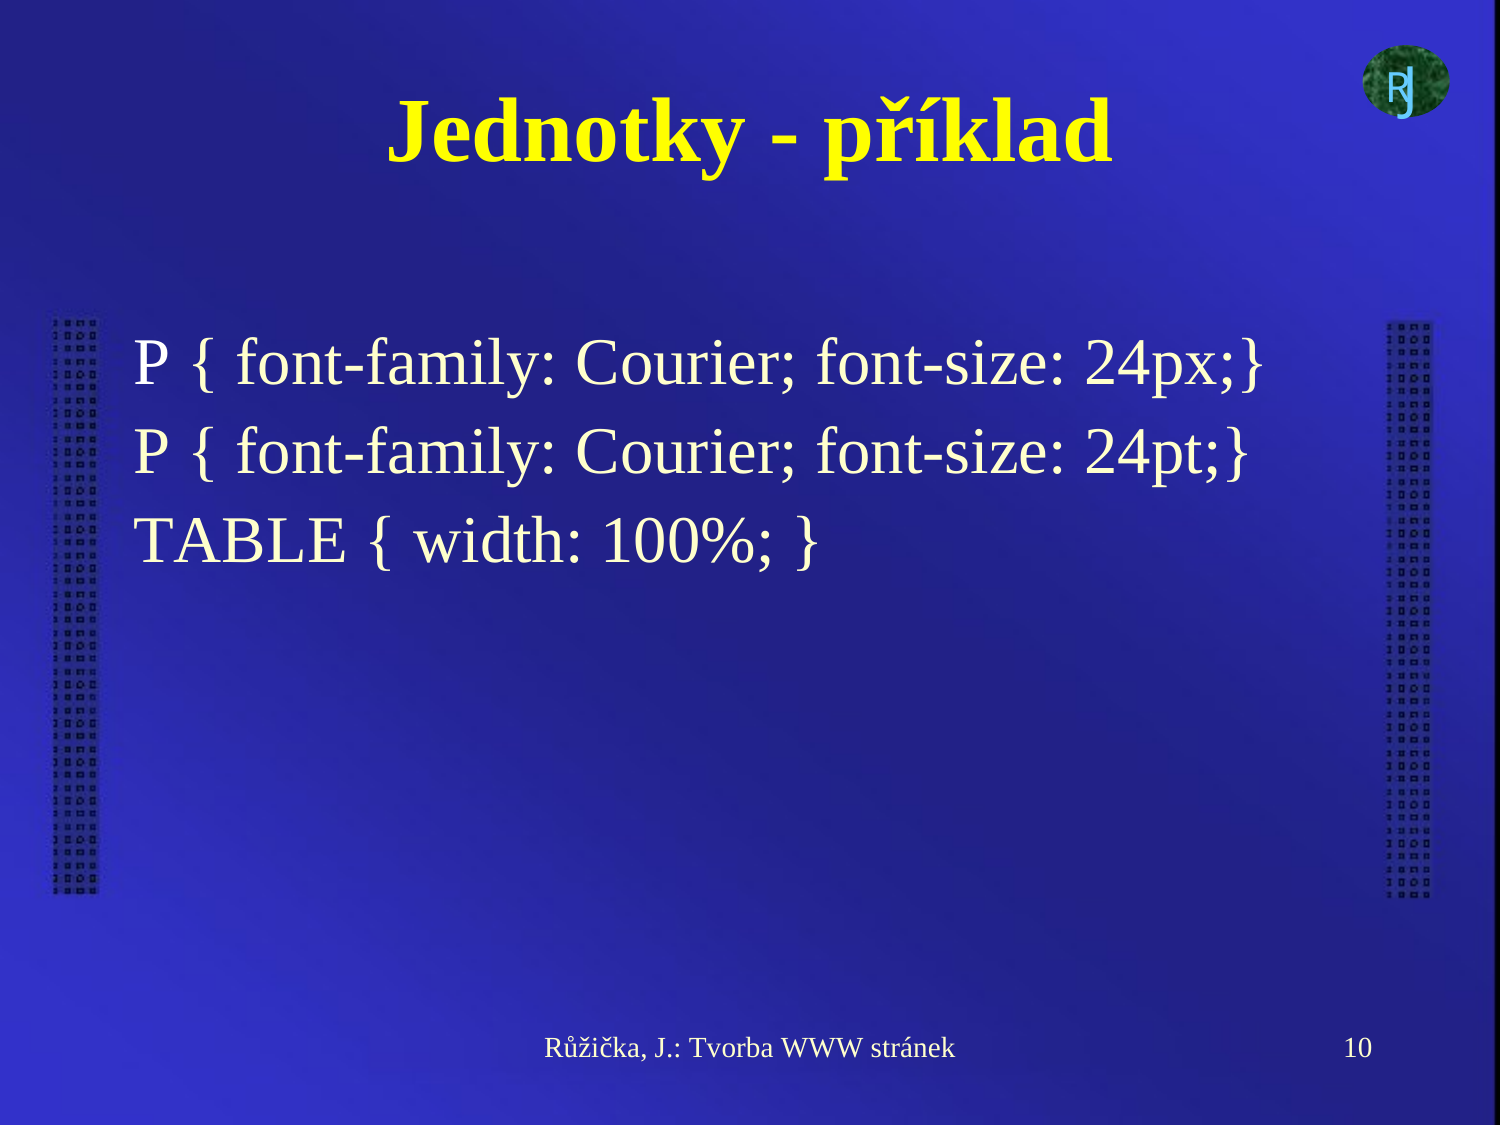

# Jednotky - příklad
J
R
P { font-family: Courier; font-size: 24px;}
P { font-family: Courier; font-size: 24pt;}
TABLE { width: 100%; }
Růžička, J.: Tvorba WWW stránek